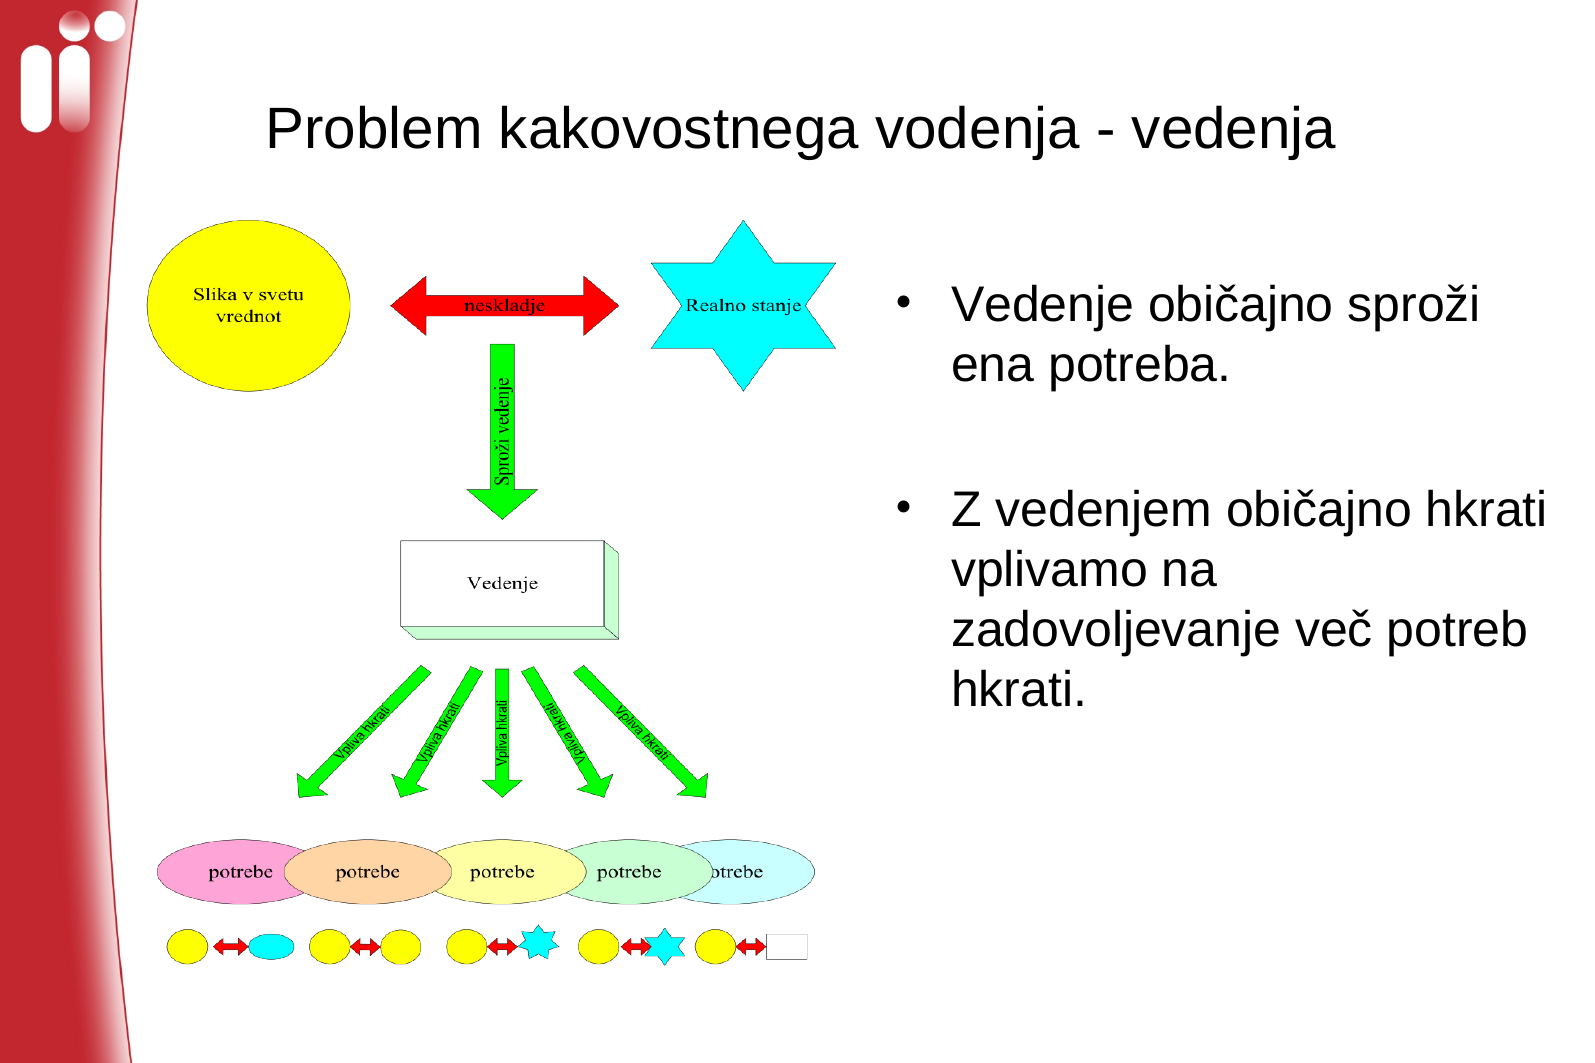

# Problem kakovostnega vodenja - vedenja
Vedenje običajno sproži ena potreba.
Z vedenjem običajno hkrati vplivamo na zadovoljevanje več potreb hkrati.